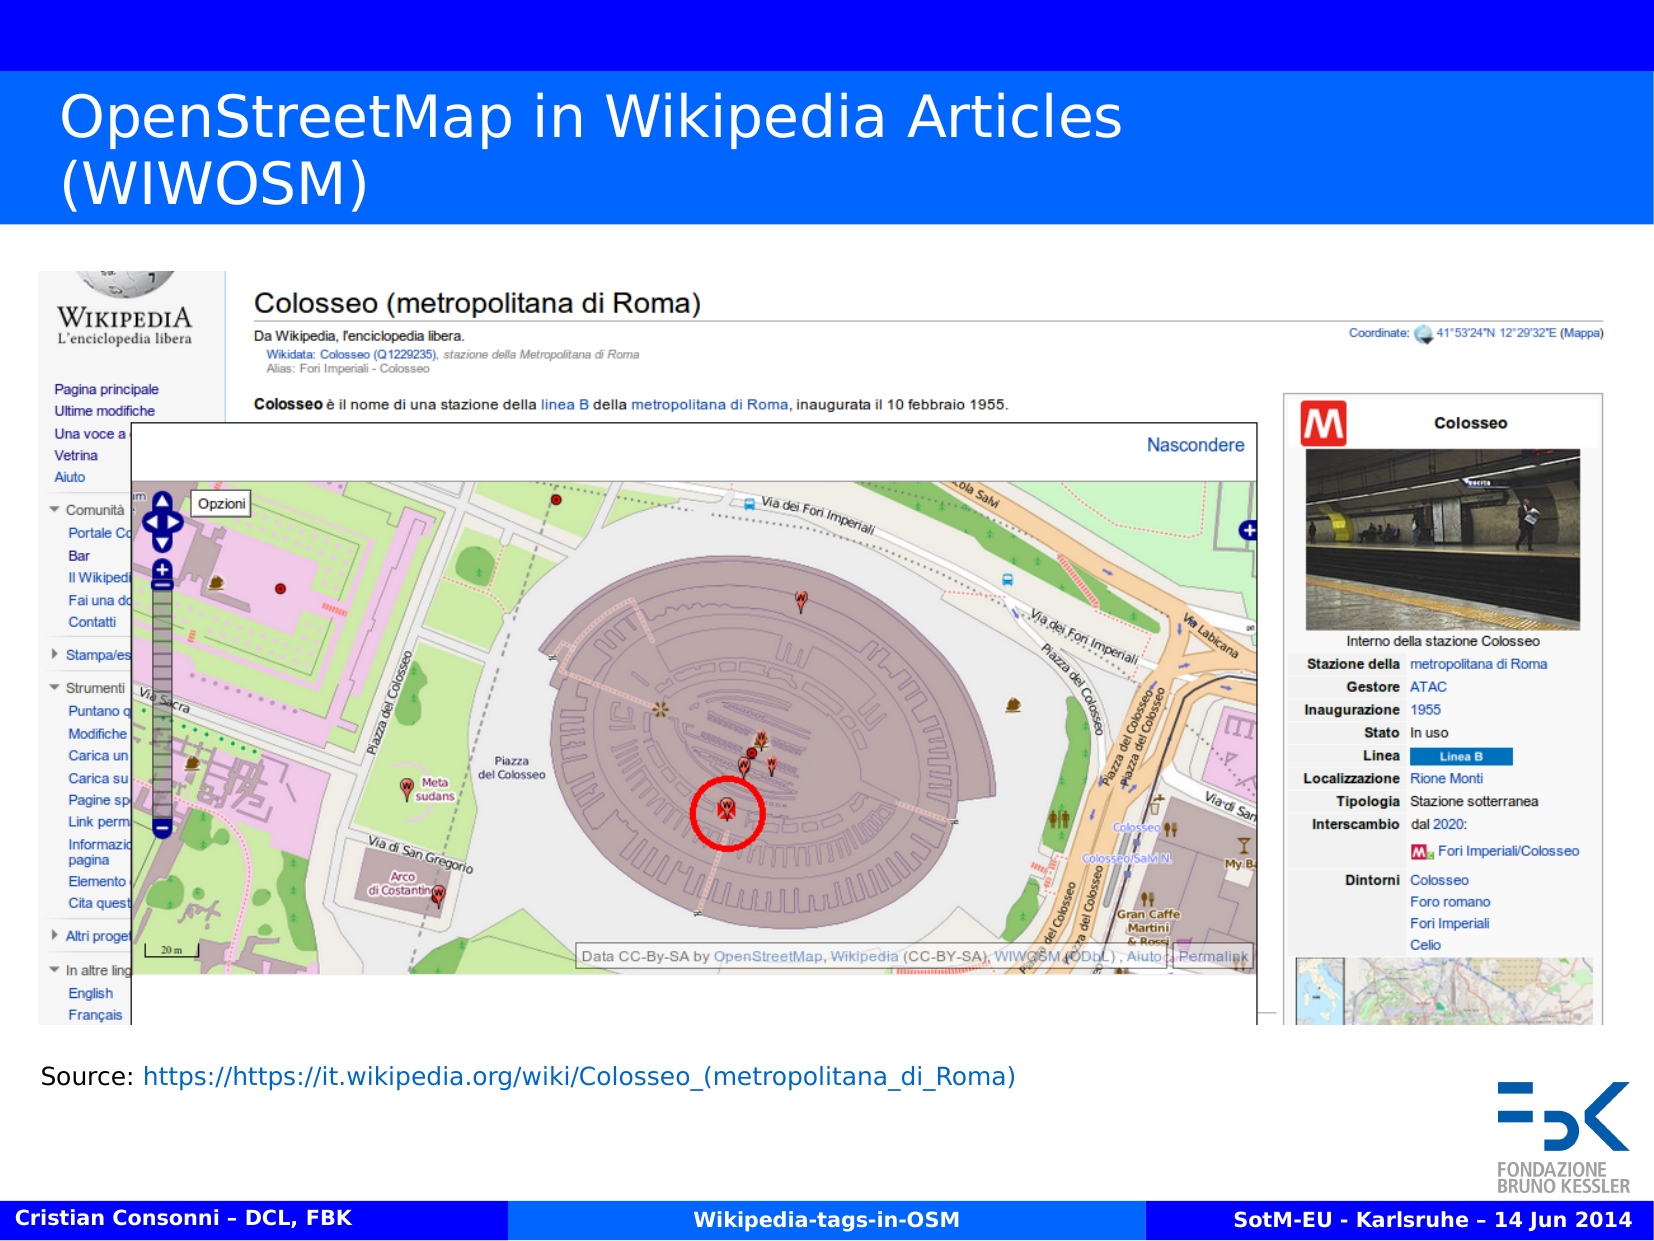

OpenStreetMap in Wikipedia Articles
(WIWOSM)
#
Source: https://https://it.wikipedia.org/wiki/Colosseo_(metropolitana_di_Roma)